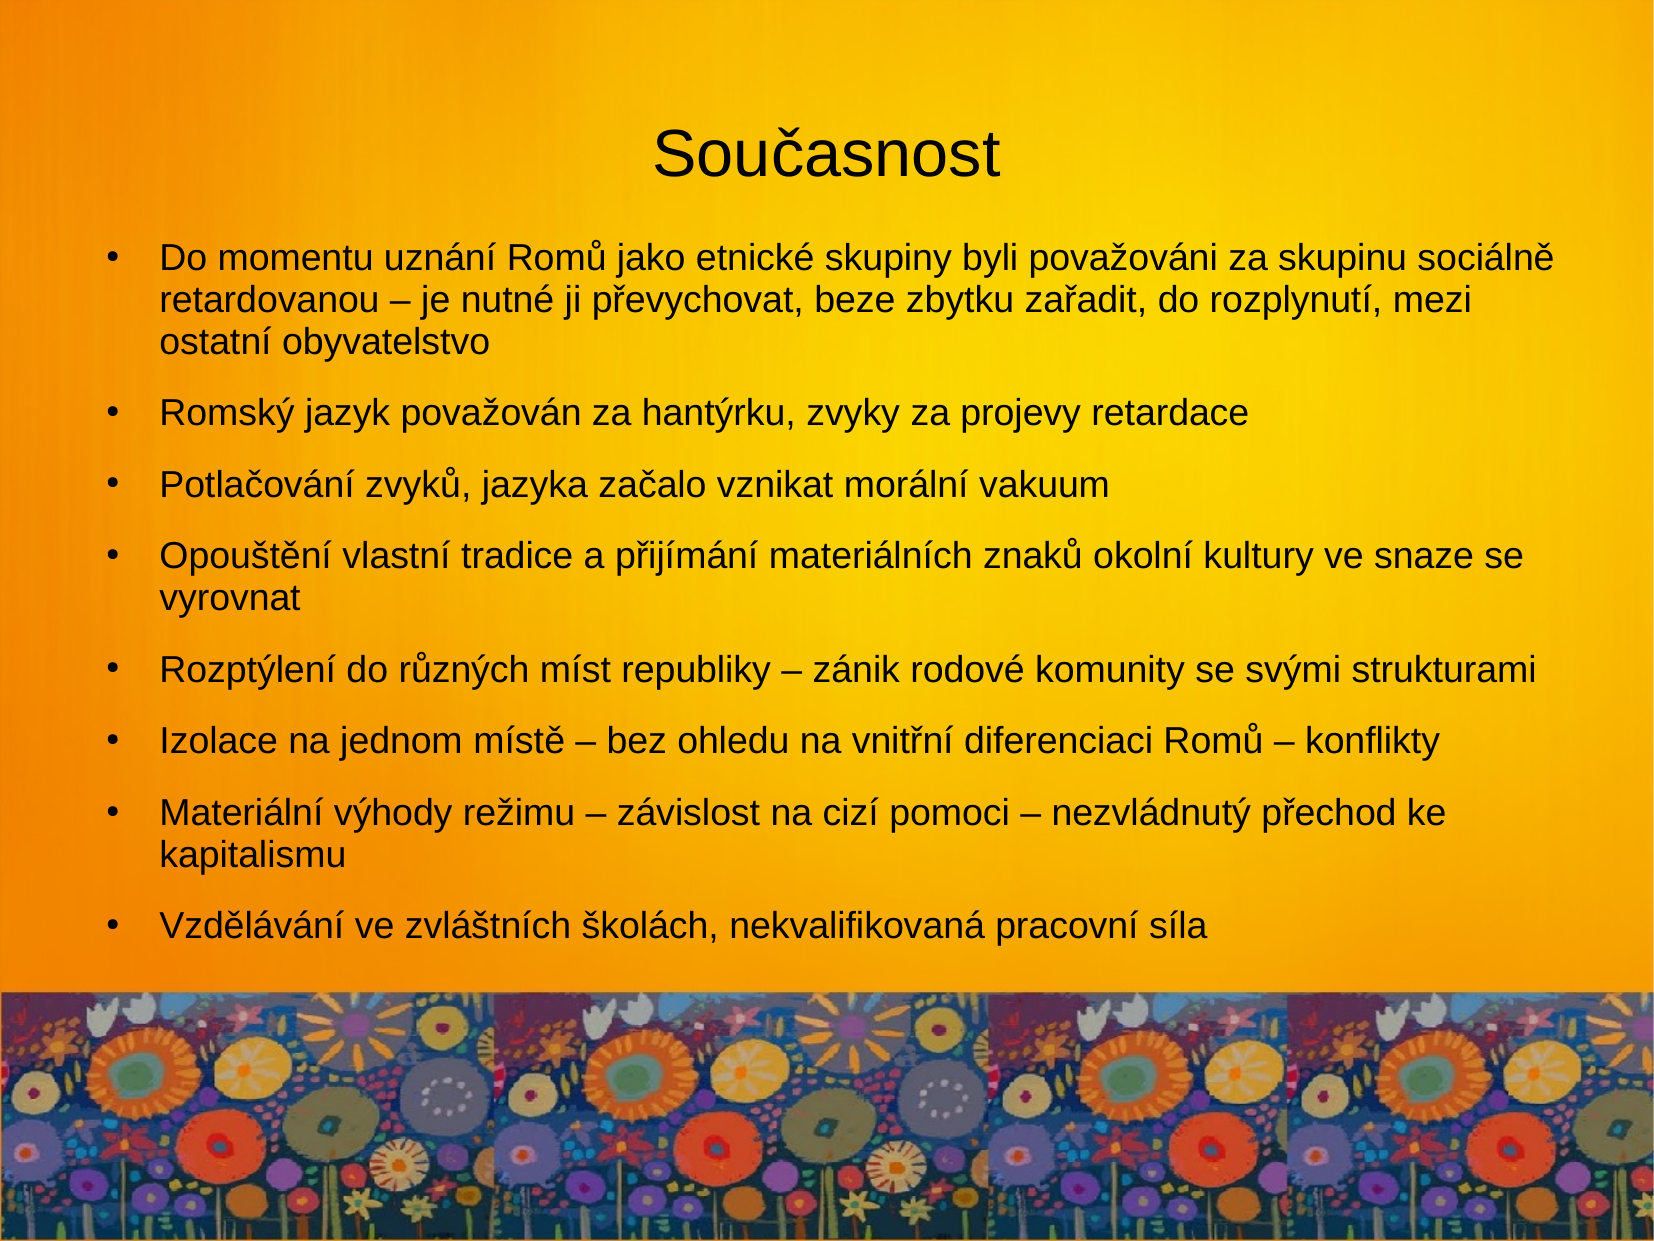

# Současnost
Do momentu uznání Romů jako etnické skupiny byli považováni za skupinu sociálně retardovanou – je nutné ji převychovat, beze zbytku zařadit, do rozplynutí, mezi ostatní obyvatelstvo
Romský jazyk považován za hantýrku, zvyky za projevy retardace
Potlačování zvyků, jazyka začalo vznikat morální vakuum
Opouštění vlastní tradice a přijímání materiálních znaků okolní kultury ve snaze se vyrovnat
Rozptýlení do různých míst republiky – zánik rodové komunity se svými strukturami
Izolace na jednom místě – bez ohledu na vnitřní diferenciaci Romů – konflikty
Materiální výhody režimu – závislost na cizí pomoci – nezvládnutý přechod ke kapitalismu
Vzdělávání ve zvláštních školách, nekvalifikovaná pracovní síla